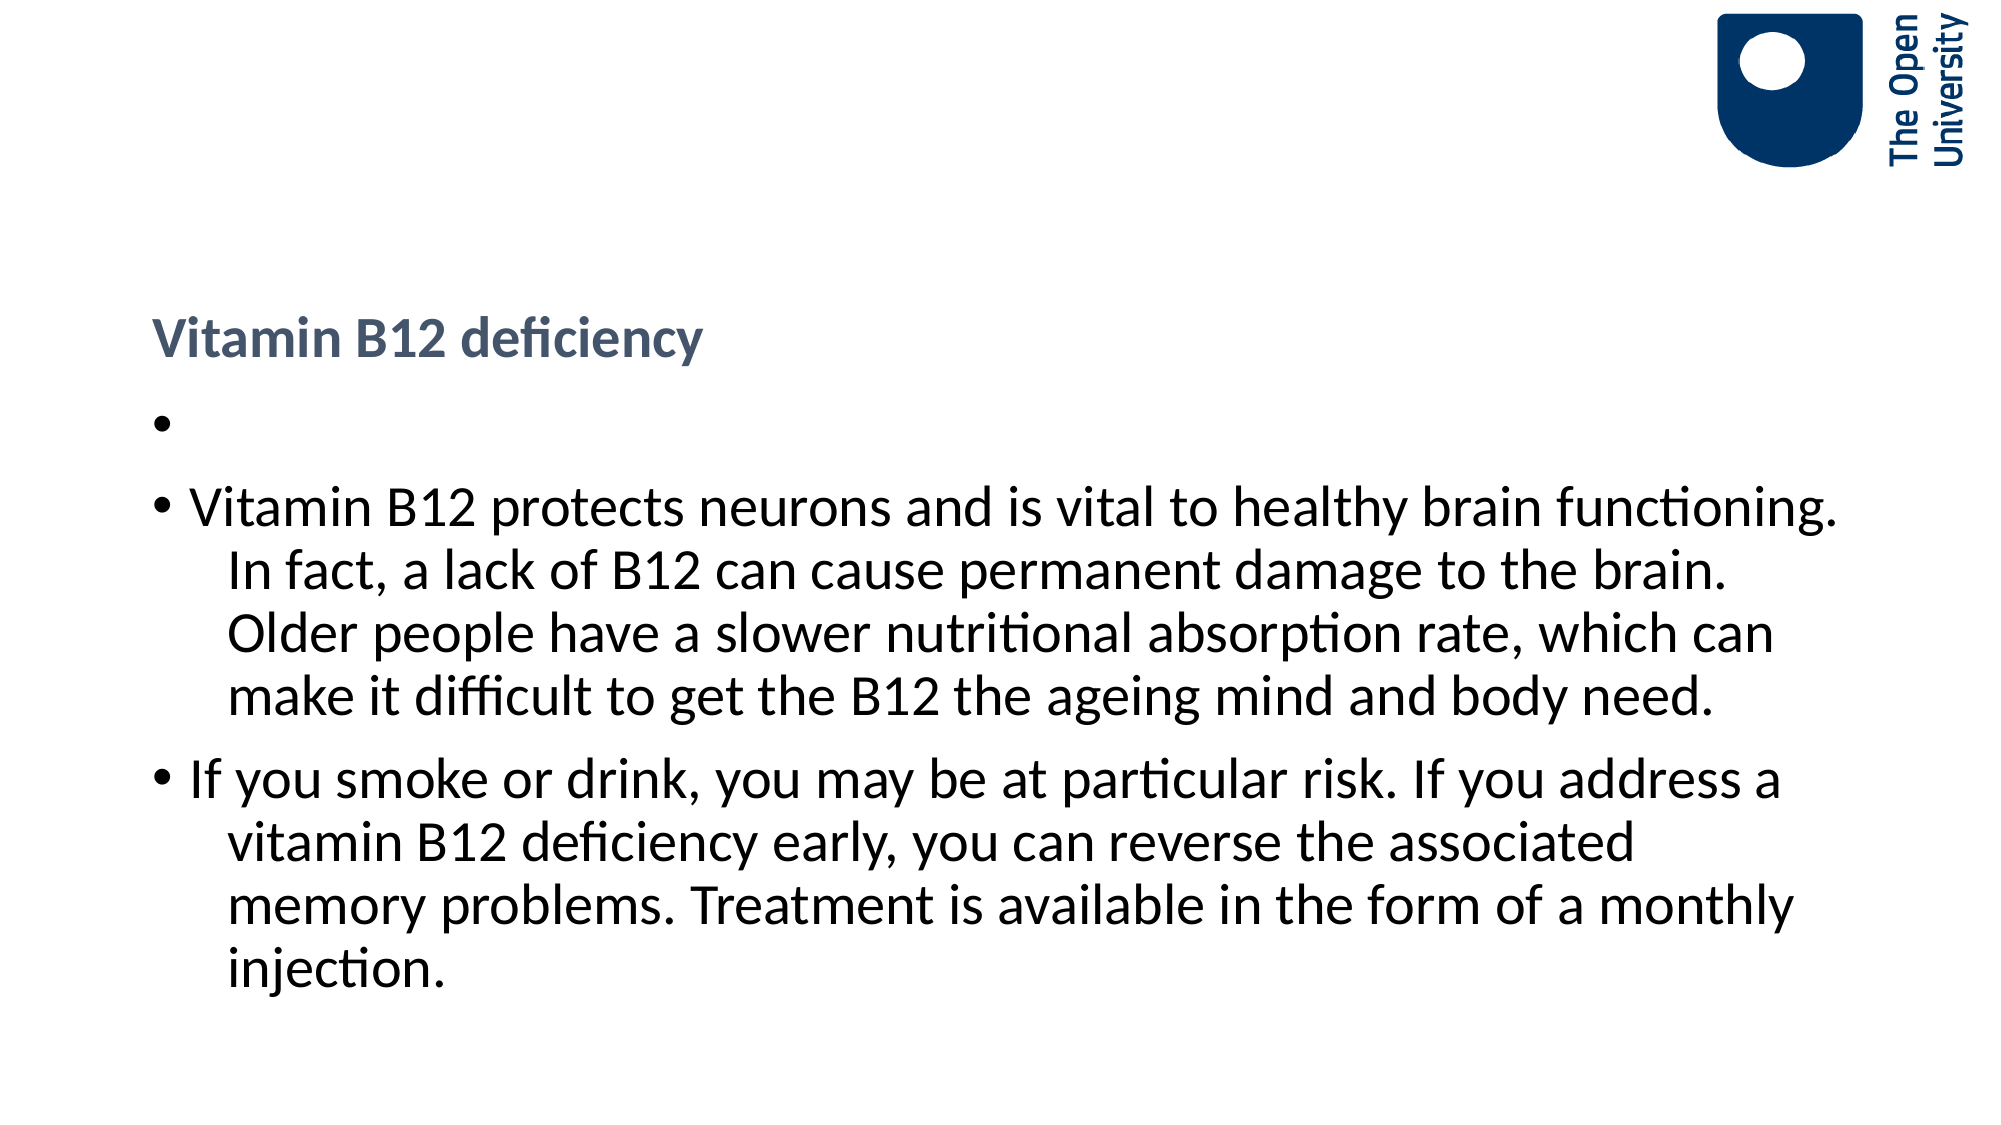

# Vitamin B12 deficiency
Vitamin B12 protects neurons and is vital to healthy brain functioning. In fact, a lack of B12 can cause permanent damage to the brain. Older people have a slower nutritional absorption rate, which can make it difficult to get the B12 the ageing mind and body need.
If you smoke or drink, you may be at particular risk. If you address a vitamin B12 deficiency early, you can reverse the associated memory problems. Treatment is available in the form of a monthly injection.